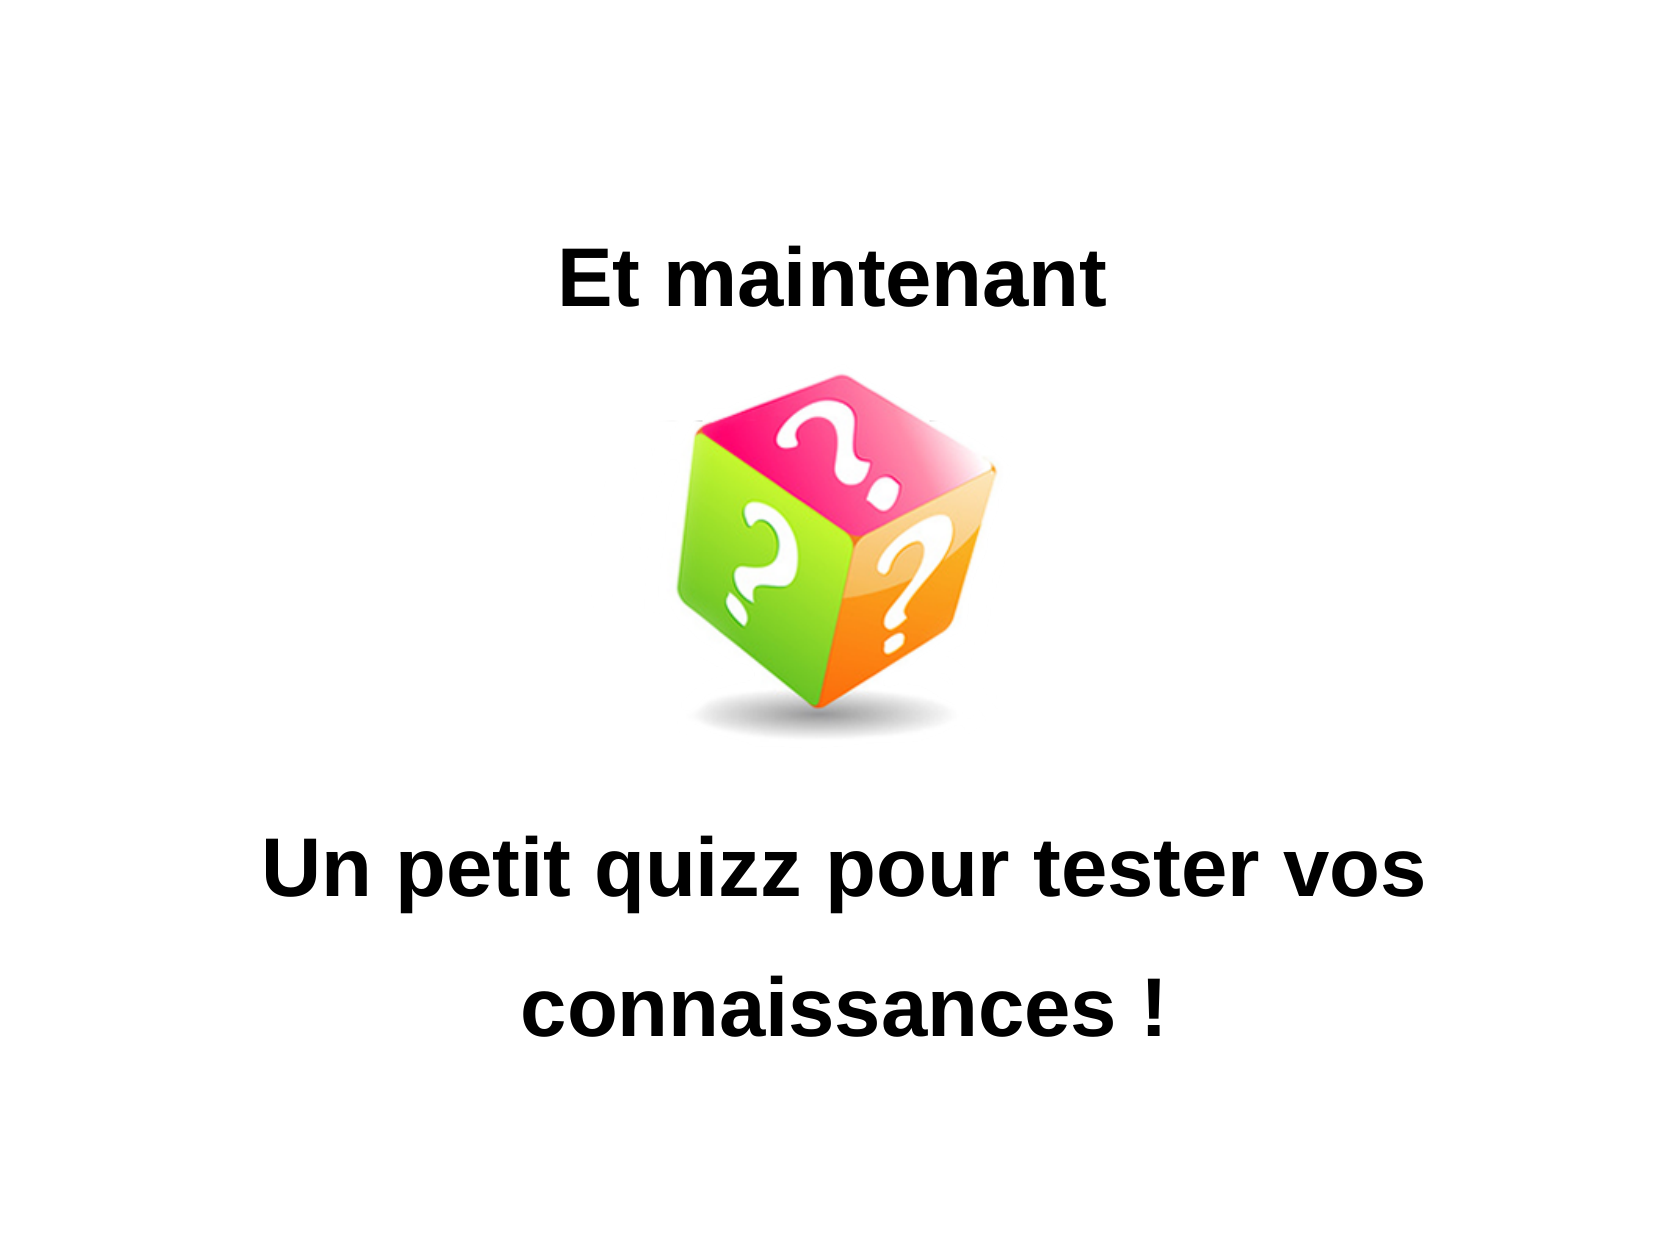

Et maintenant
Un petit quizz pour tester vos connaissances !